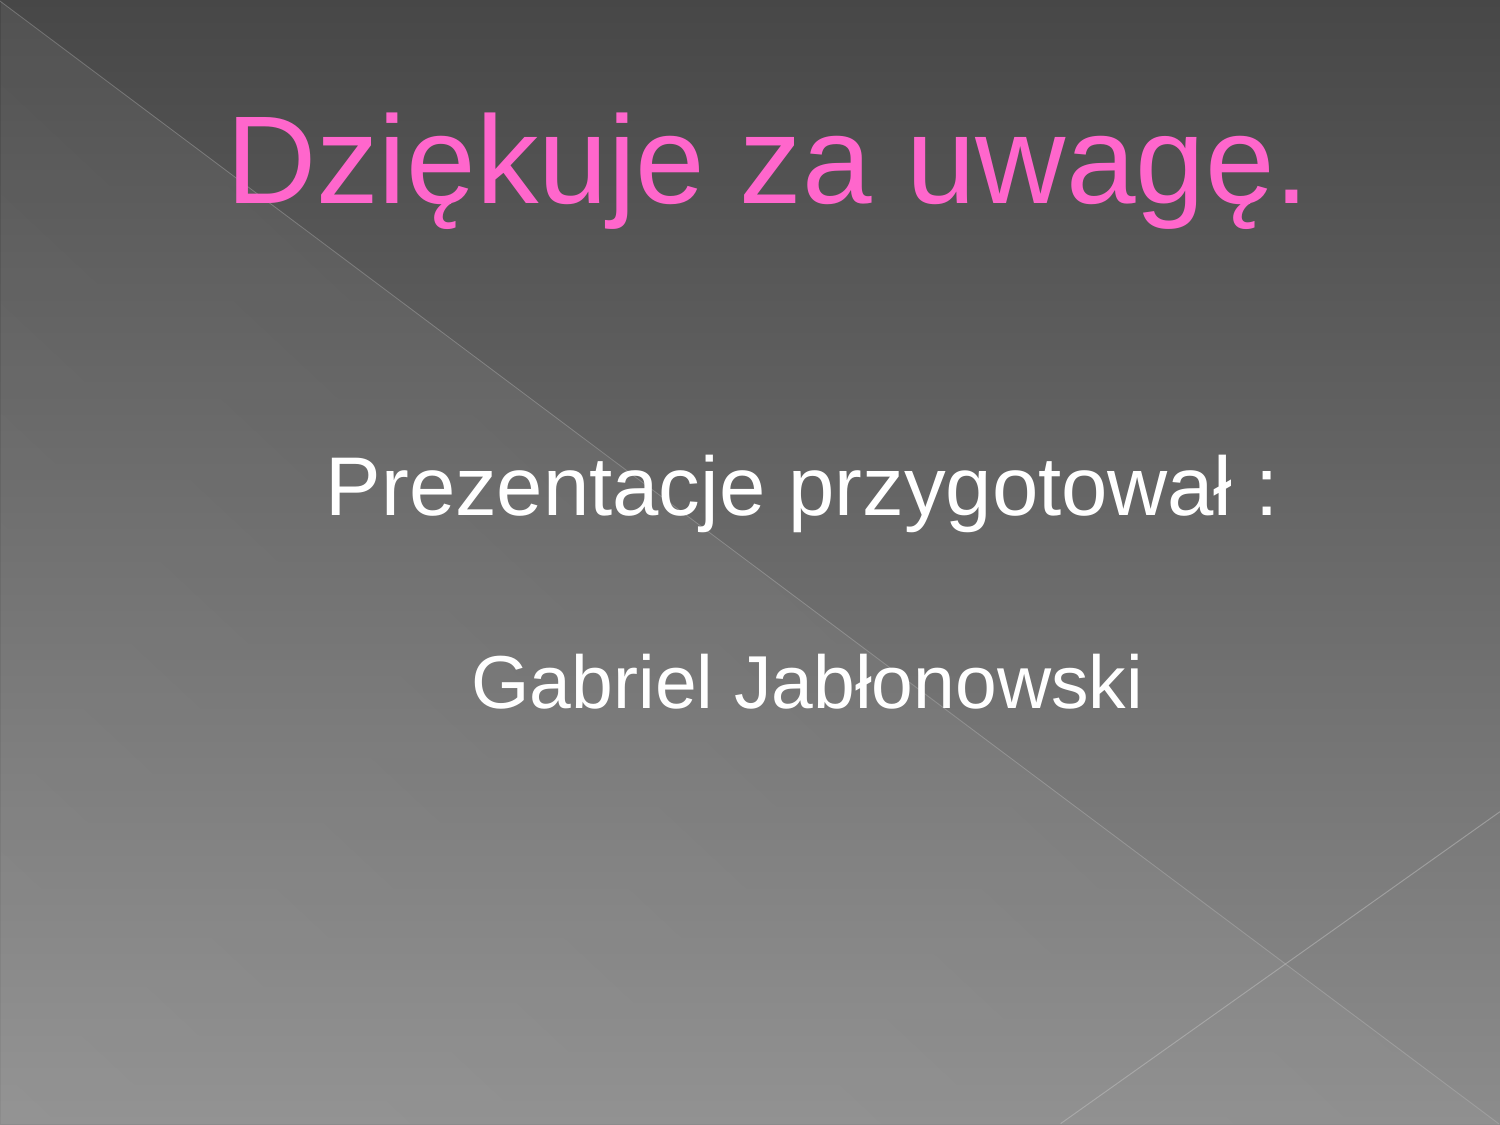

Dziękuje za uwagę.
 Prezentacje przygotował :
 Gabriel Jabłonowski